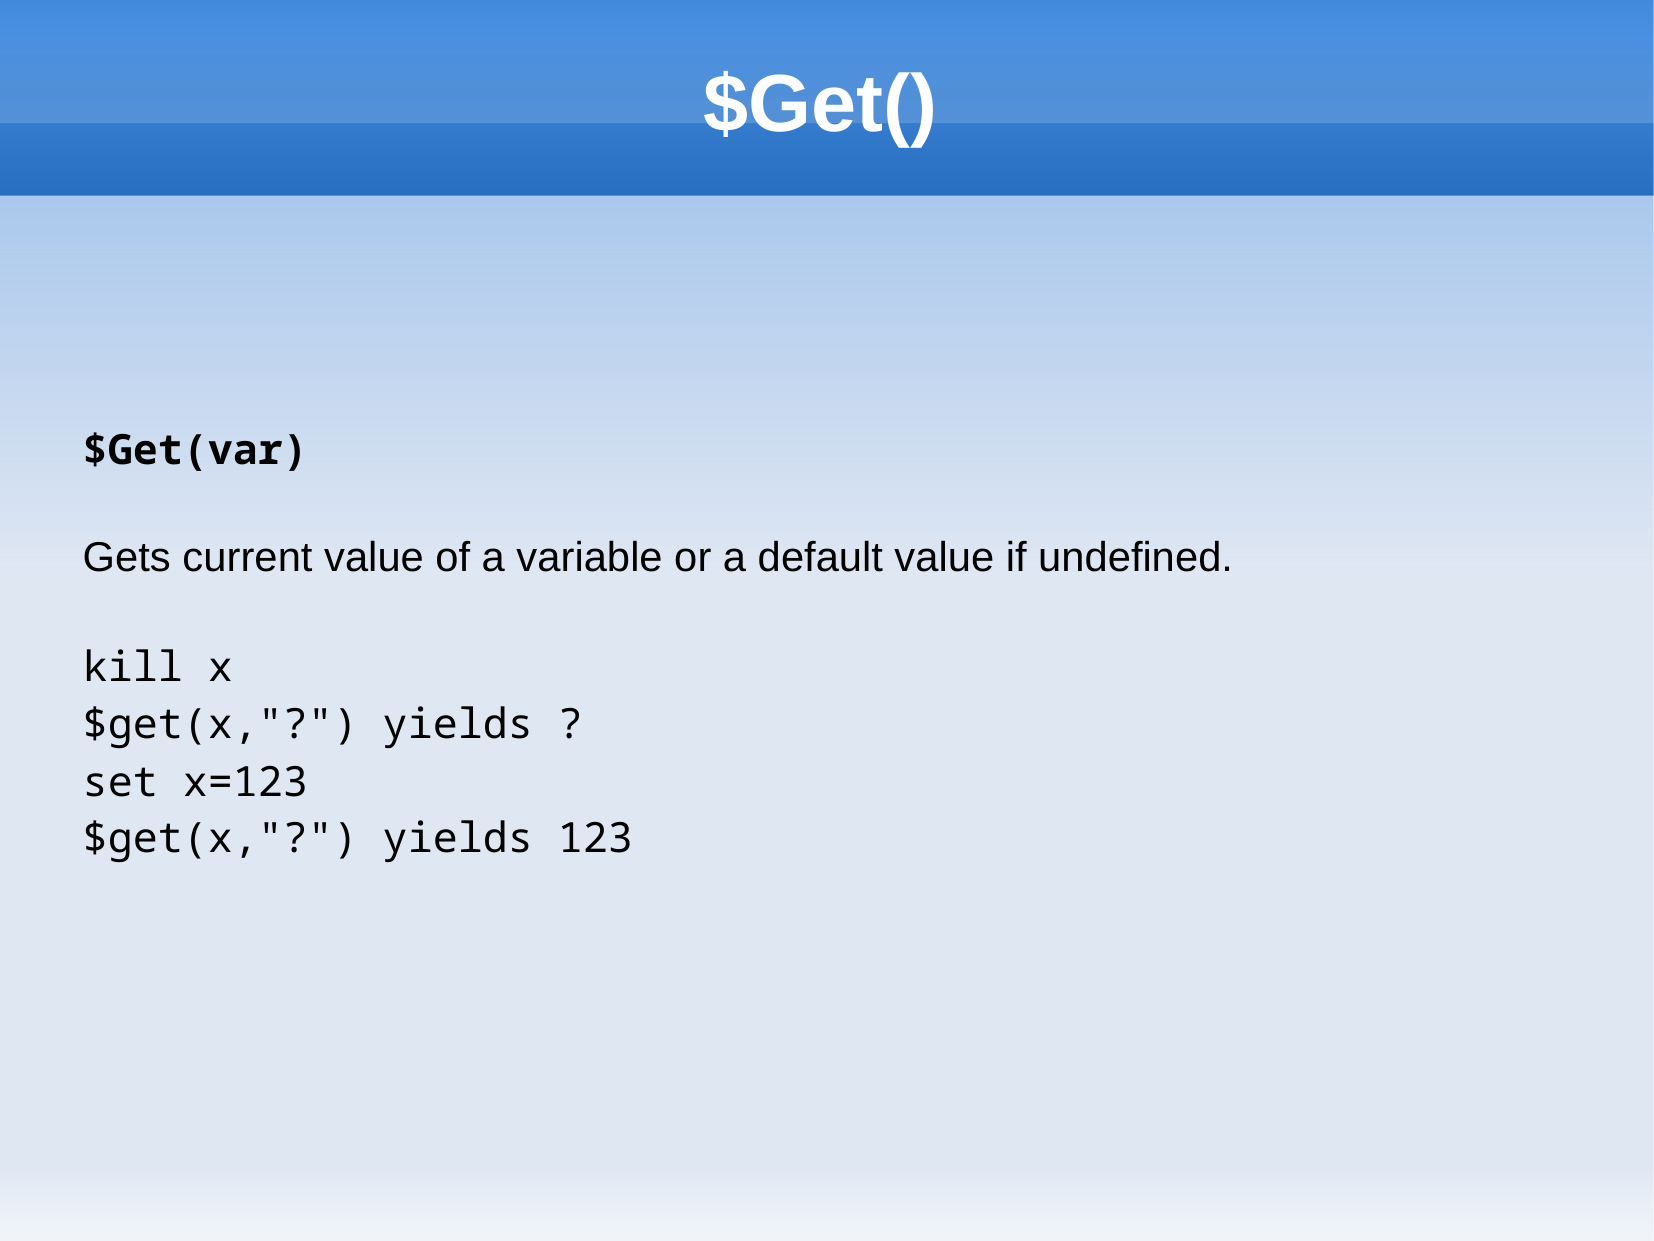

# $Get()
$Get(var)
Gets current value of a variable or a default value if undefined.
kill x
$get(x,"?")	yields ?
set x=123
$get(x,"?")	yields 123